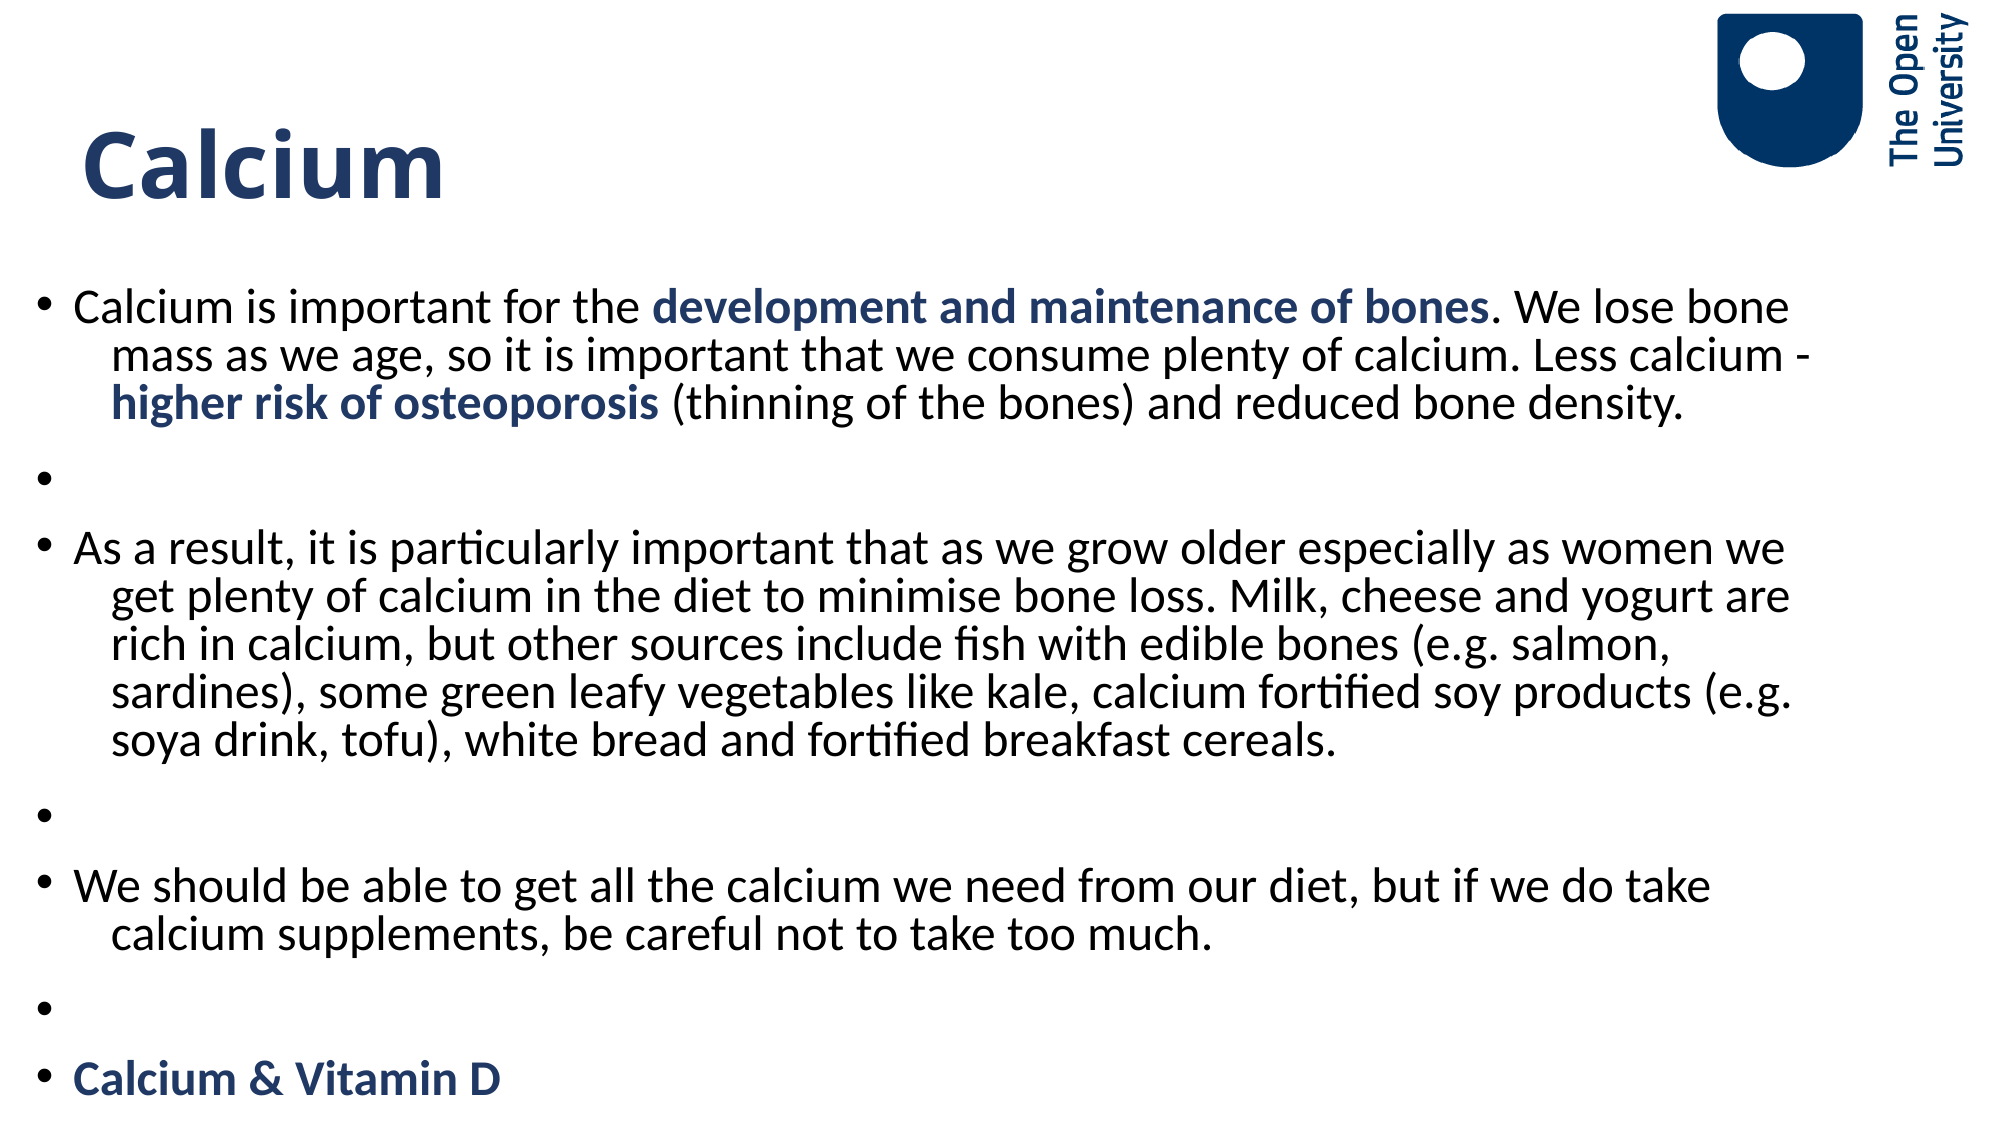

# Calcium
Calcium is important for the development and maintenance of bones. We lose bone mass as we age, so it is important that we consume plenty of calcium. Less calcium - higher risk of osteoporosis (thinning of the bones) and reduced bone density.
As a result, it is particularly important that as we grow older especially as women we get plenty of calcium in the diet to minimise bone loss. Milk, cheese and yogurt are rich in calcium, but other sources include fish with edible bones (e.g. salmon, sardines), some green leafy vegetables like kale, calcium fortified soy products (e.g. soya drink, tofu), white bread and fortified breakfast cereals.
We should be able to get all the calcium we need from our diet, but if we do take calcium supplements, be careful not to take too much.
Calcium & Vitamin D